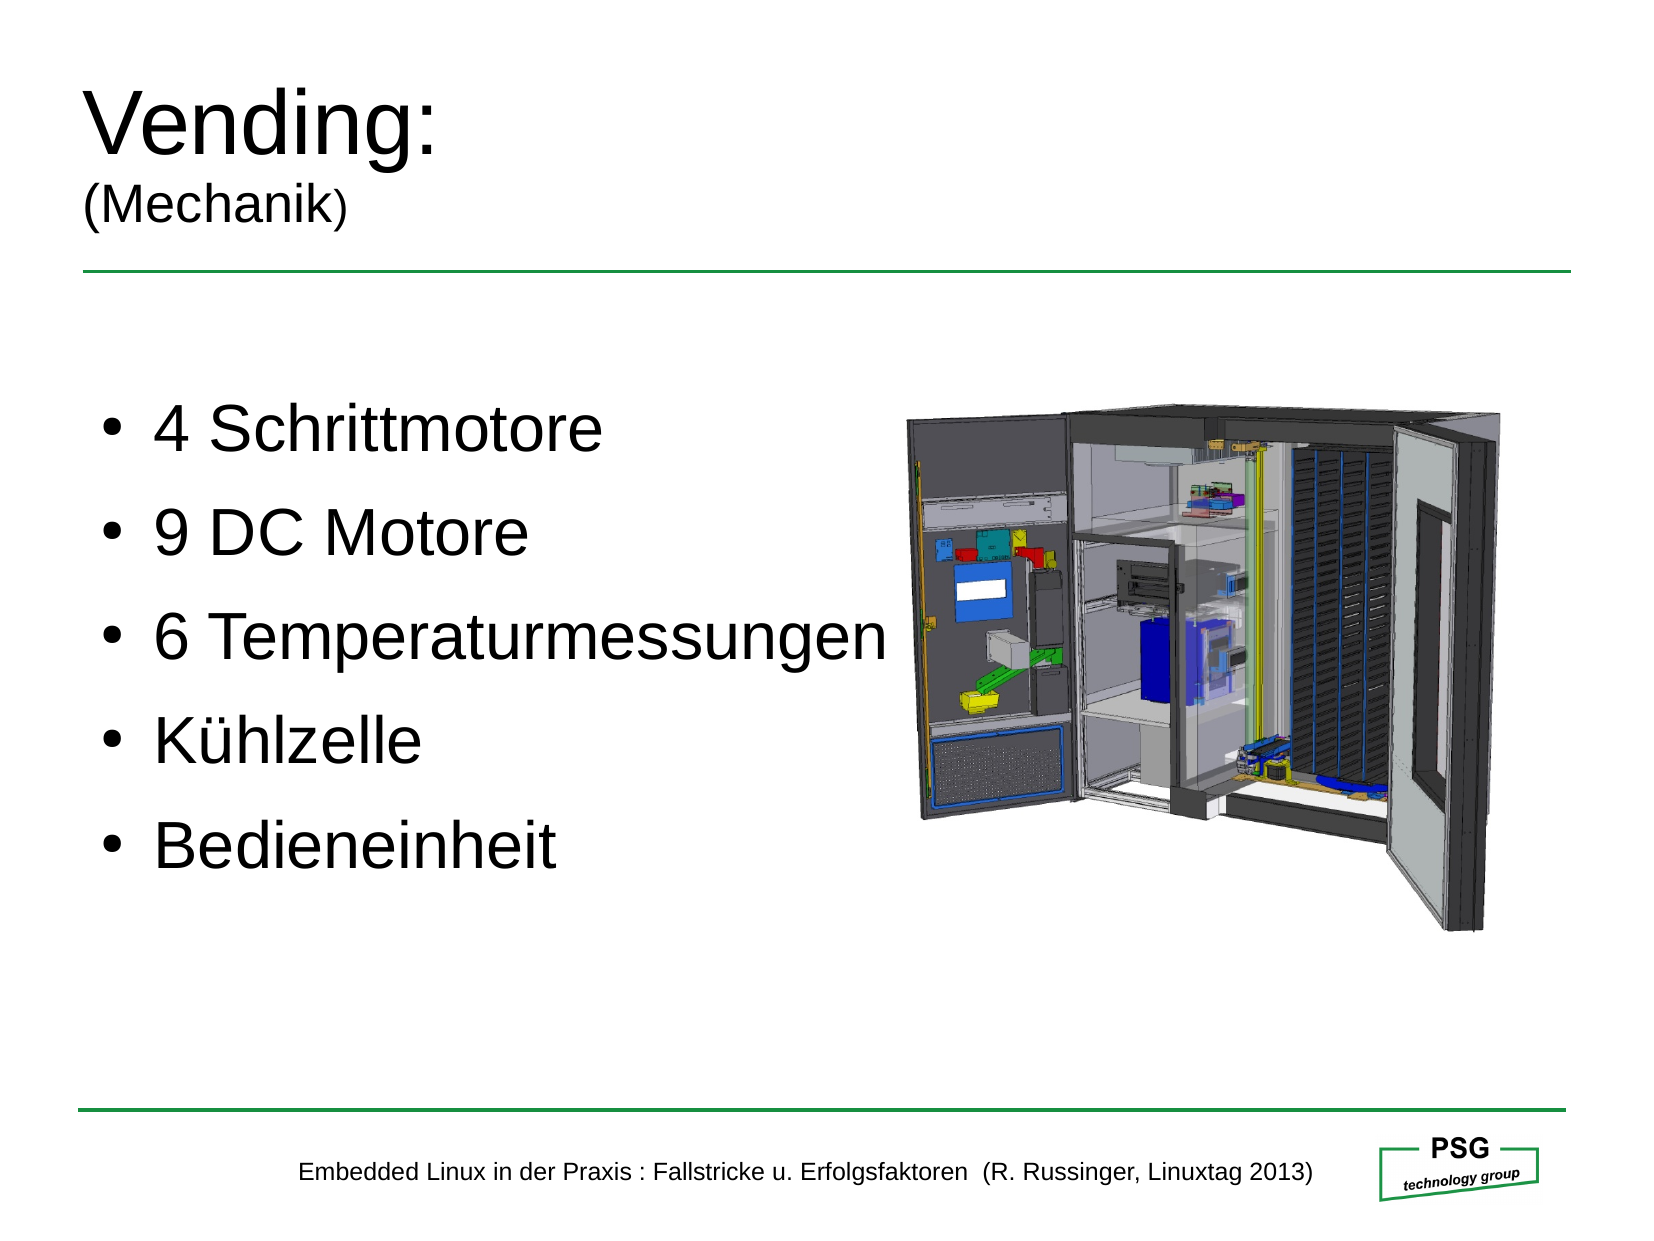

# Vending: (Mechanik)
4 Schrittmotore
9 DC Motore
6 Temperaturmessungen
Kühlzelle
Bedieneinheit